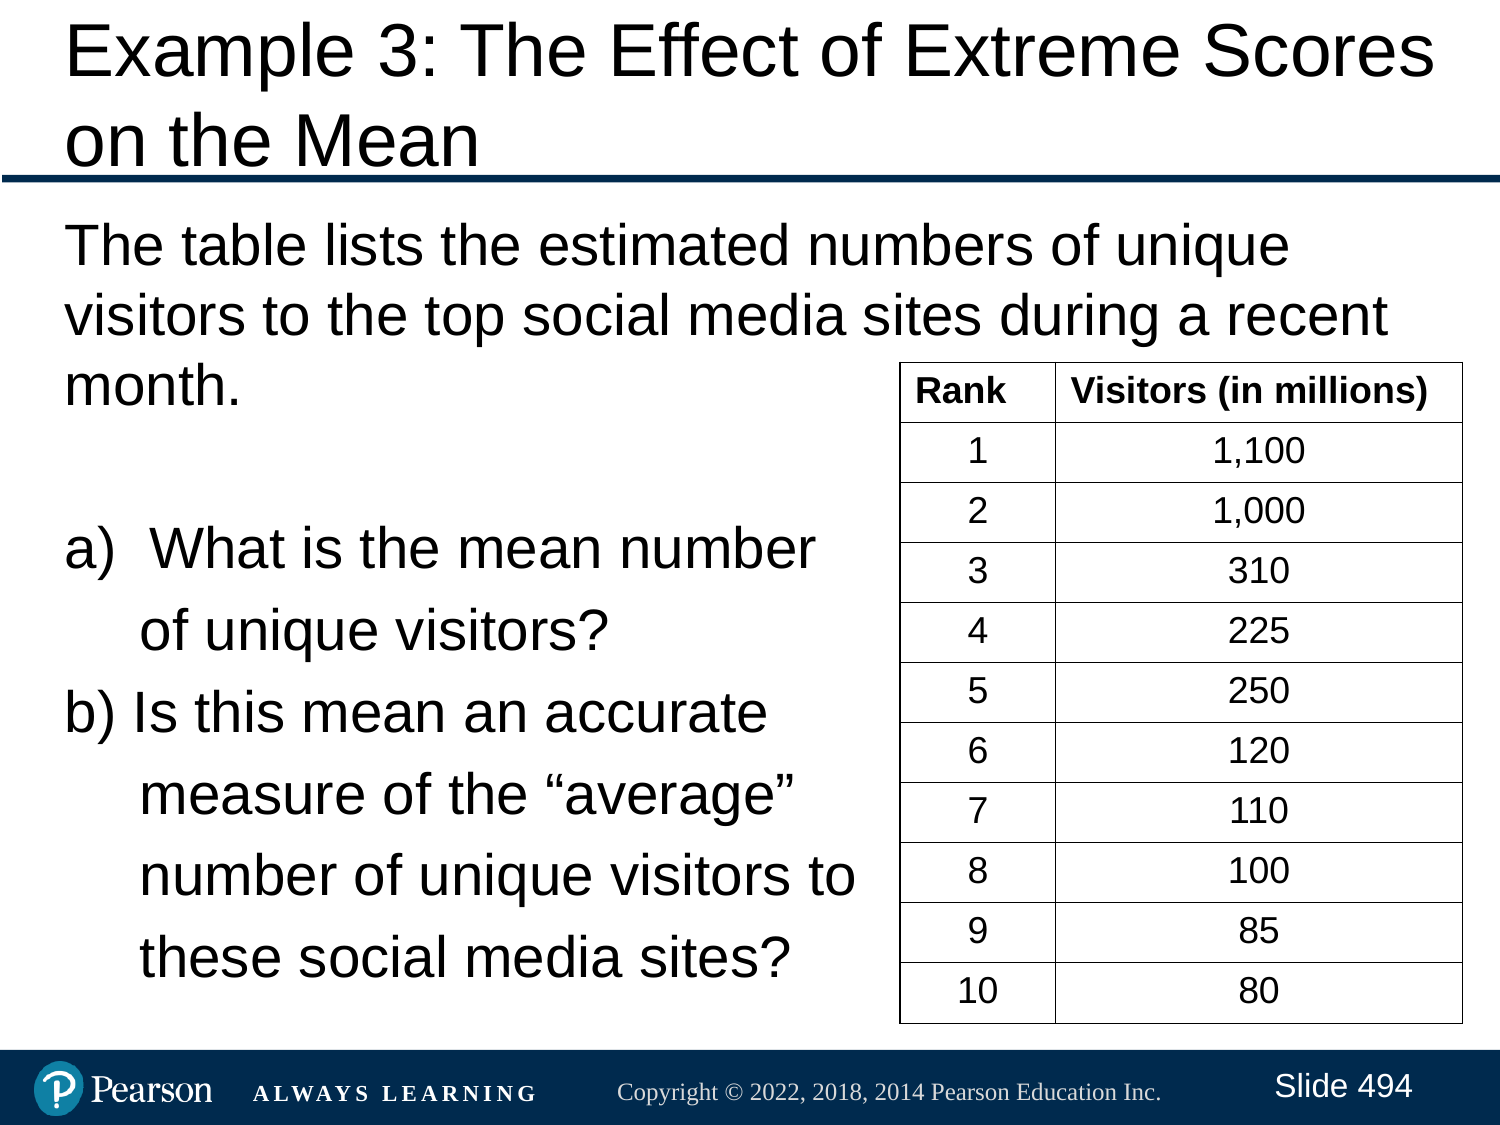

# Example 3: The Effect of Extreme Scores on the Mean
The table lists the estimated numbers of unique visitors to the top social media sites during a recent month.
What is the mean number
	of unique visitors?
b) Is this mean an accurate
	measure of the “average”
	number of unique visitors to
	these social media sites?
| Rank | Visitors (in millions) |
| --- | --- |
| 1 | 1,100 |
| 2 | 1,000 |
| 3 | 310 |
| 4 | 225 |
| 5 | 250 |
| 6 | 120 |
| 7 | 110 |
| 8 | 100 |
| 9 | 85 |
| 10 | 80 |